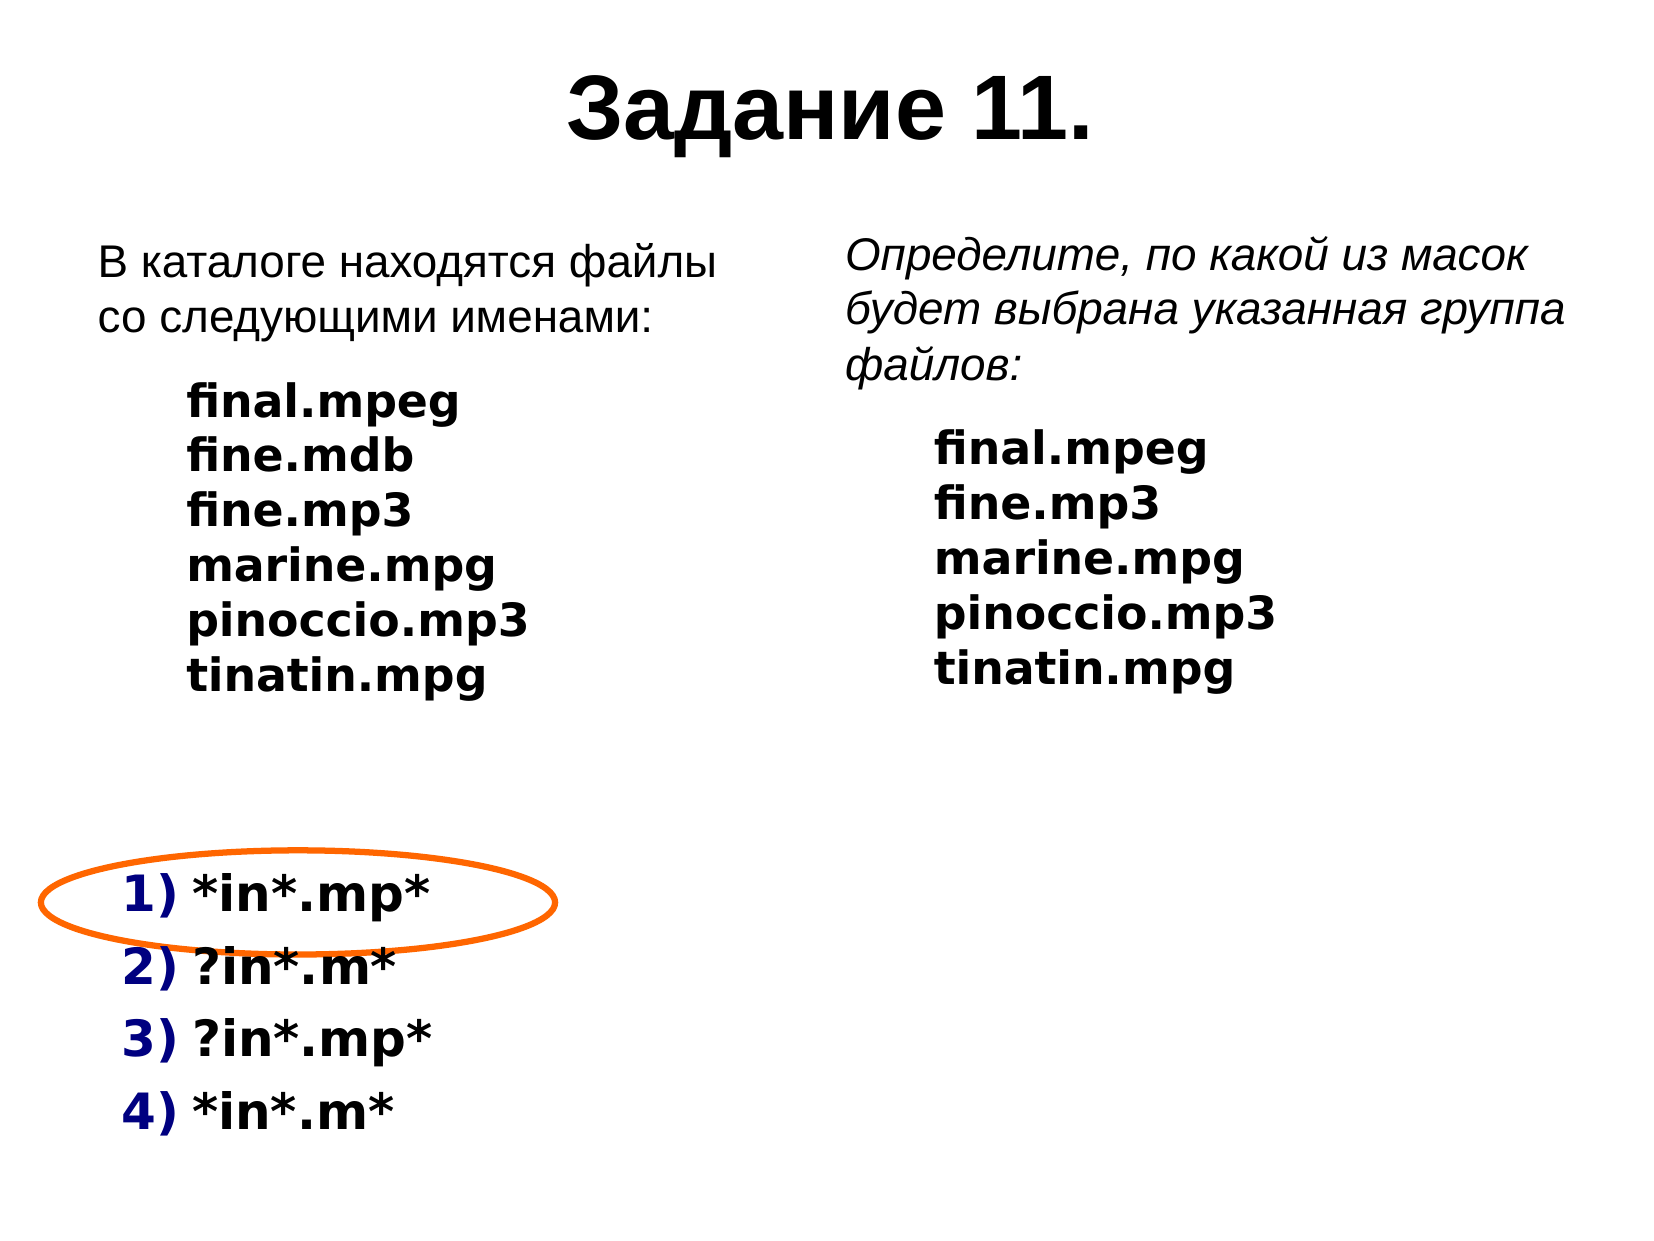

# Задание 11.
В каталоге находятся файлы со следующими именами:
final.mpeg
fine.mdb
fine.mp3
marine.mpg
pinoccio.mp3
tinatin.mpg
Определите, по какой из масок будет выбрана указанная группа файлов:
final.mpeg
fine.mp3
marine.mpg
pinoccio.mp3
tinatin.mpg
*in*.mp*
?in*.m*
?in*.mp*
*in*.m*